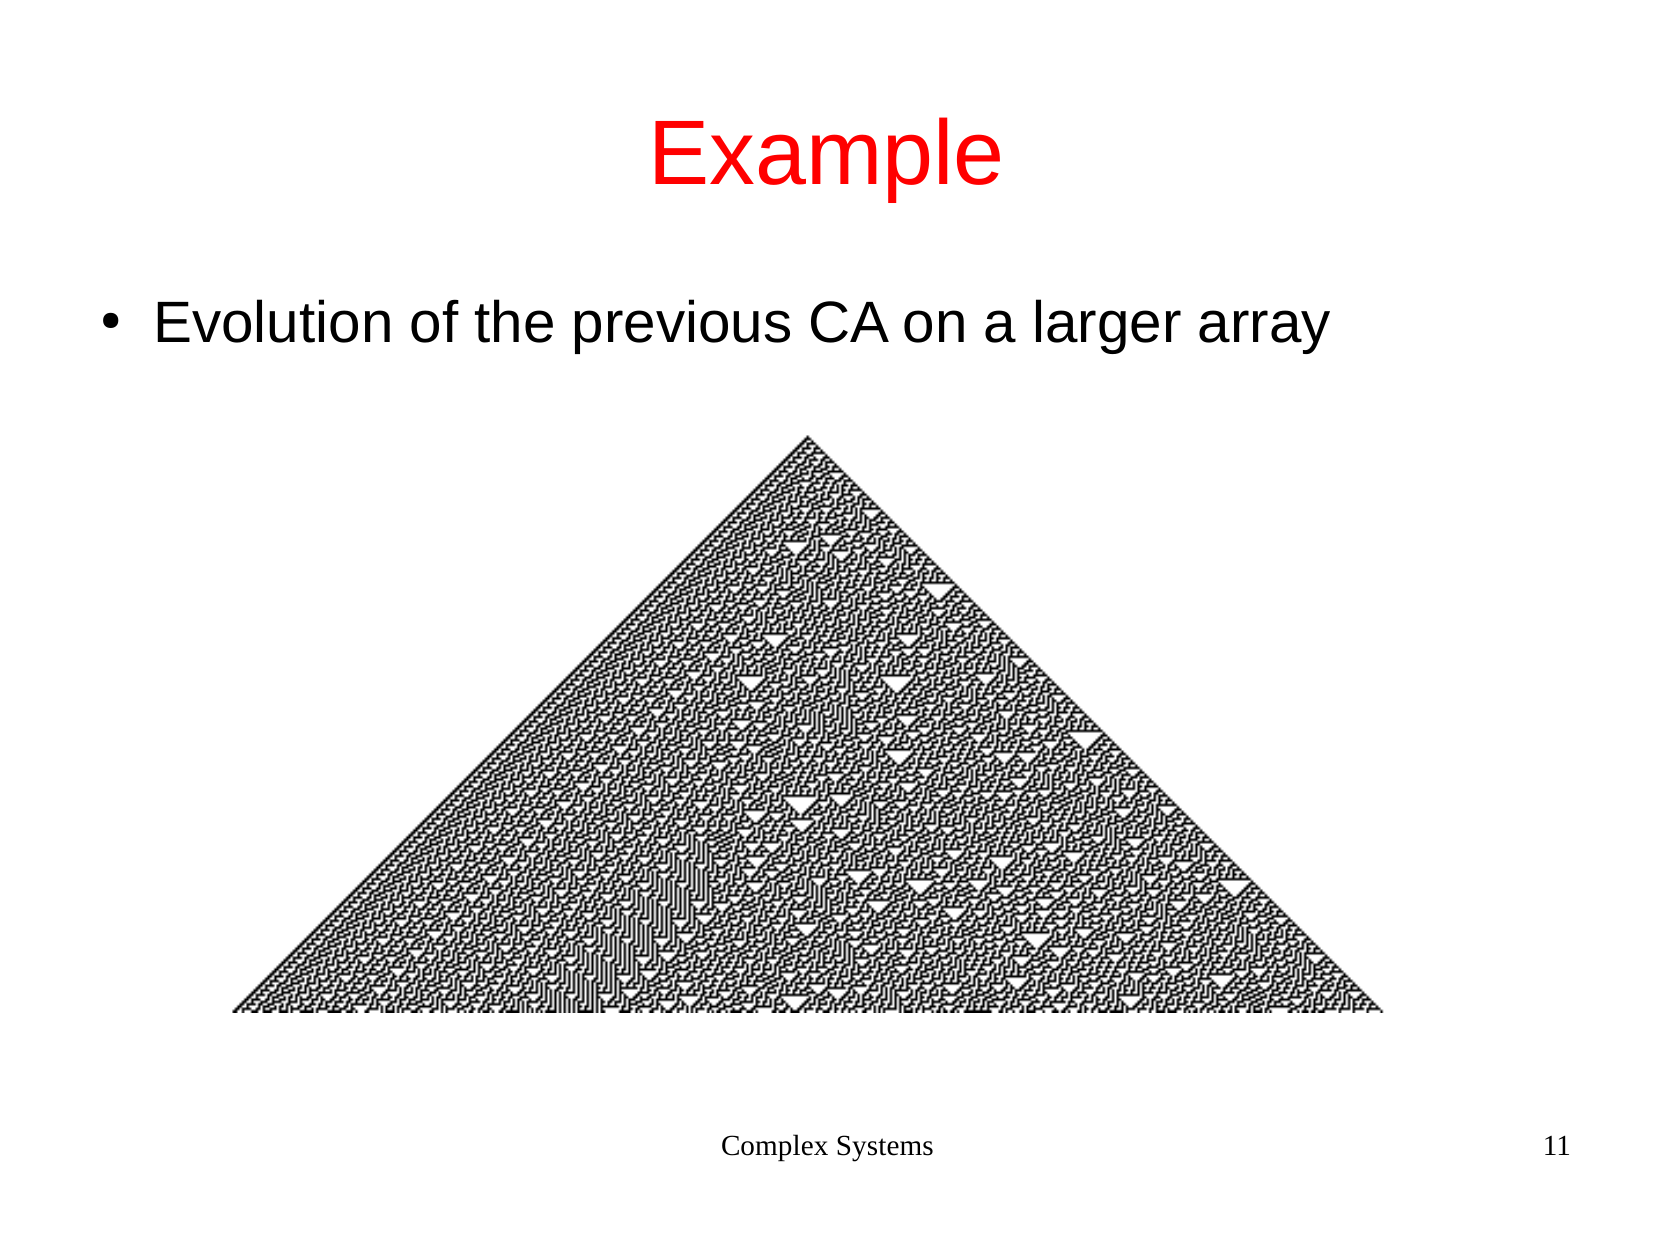

# Example
Evolution of the previous CA on a larger array
Complex Systems
11